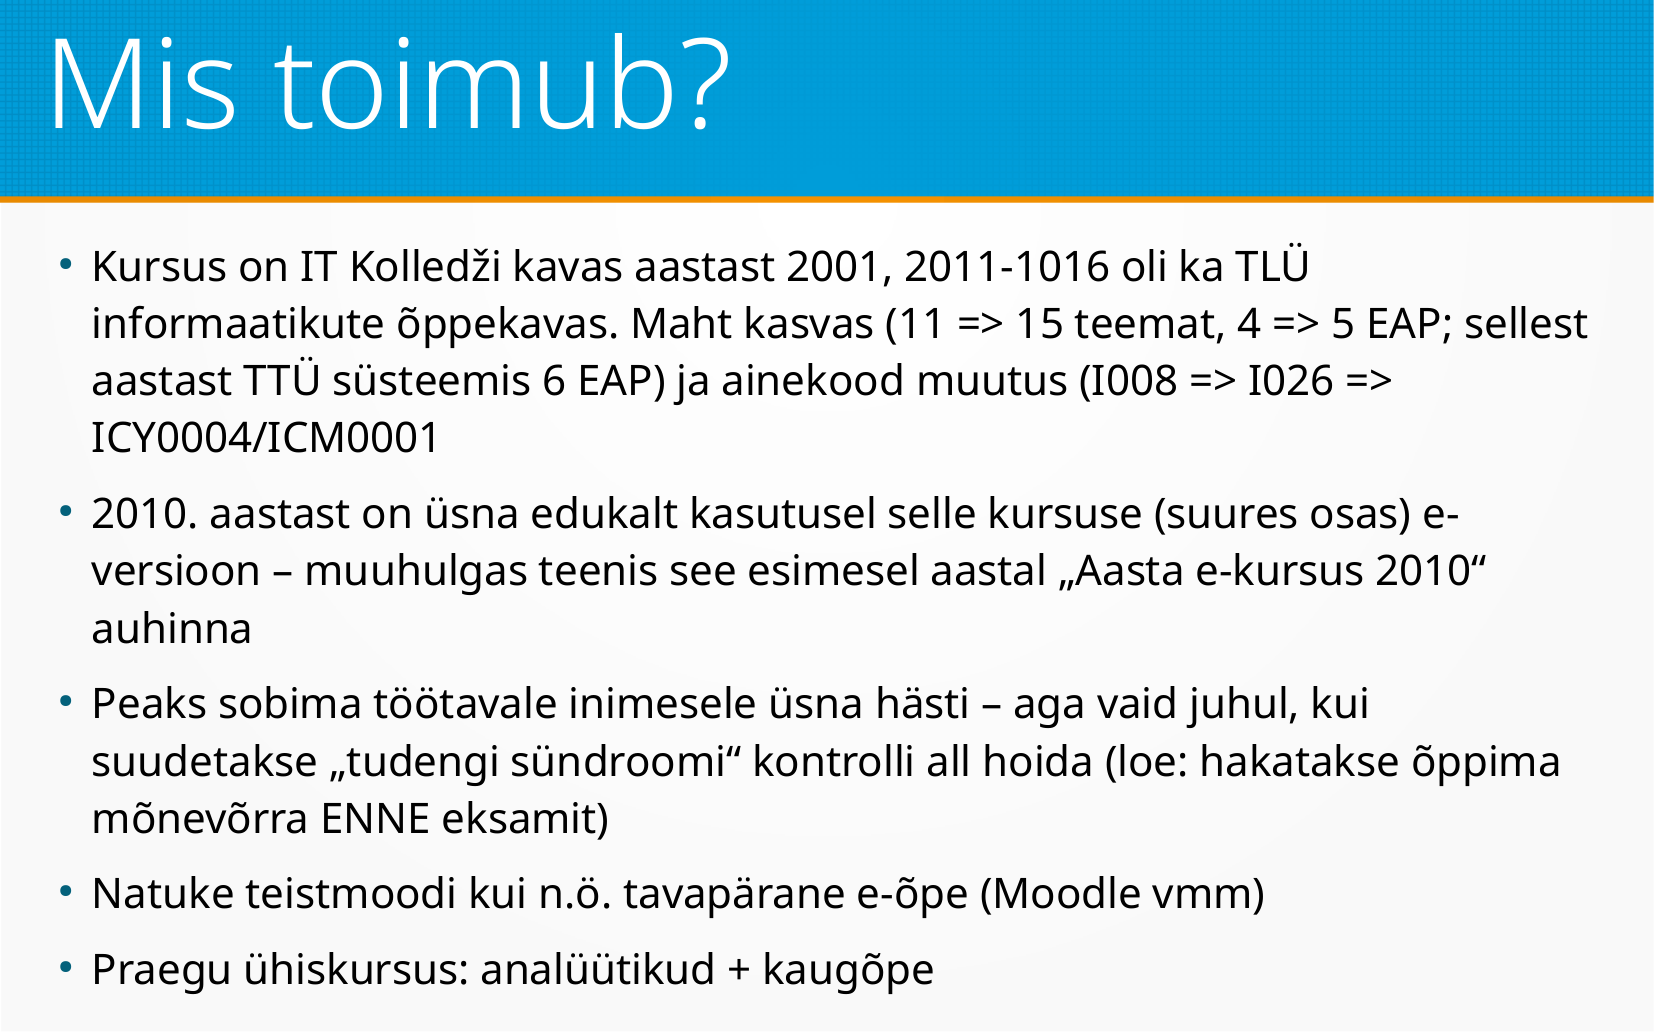

# Mis toimub?
Kursus on IT Kolledži kavas aastast 2001, 2011-1016 oli ka TLÜ informaatikute õppekavas. Maht kasvas (11 => 15 teemat, 4 => 5 EAP; sellest aastast TTÜ süsteemis 6 EAP) ja ainekood muutus (I008 => I026 => ICY0004/ICM0001
2010. aastast on üsna edukalt kasutusel selle kursuse (suures osas) e-versioon – muuhulgas teenis see esimesel aastal „Aasta e-kursus 2010“ auhinna
Peaks sobima töötavale inimesele üsna hästi – aga vaid juhul, kui suudetakse „tudengi sündroomi“ kontrolli all hoida (loe: hakatakse õppima mõnevõrra ENNE eksamit)
Natuke teistmoodi kui n.ö. tavapärane e-õpe (Moodle vmm)
Praegu ühiskursus: analüütikud + kaugõpe